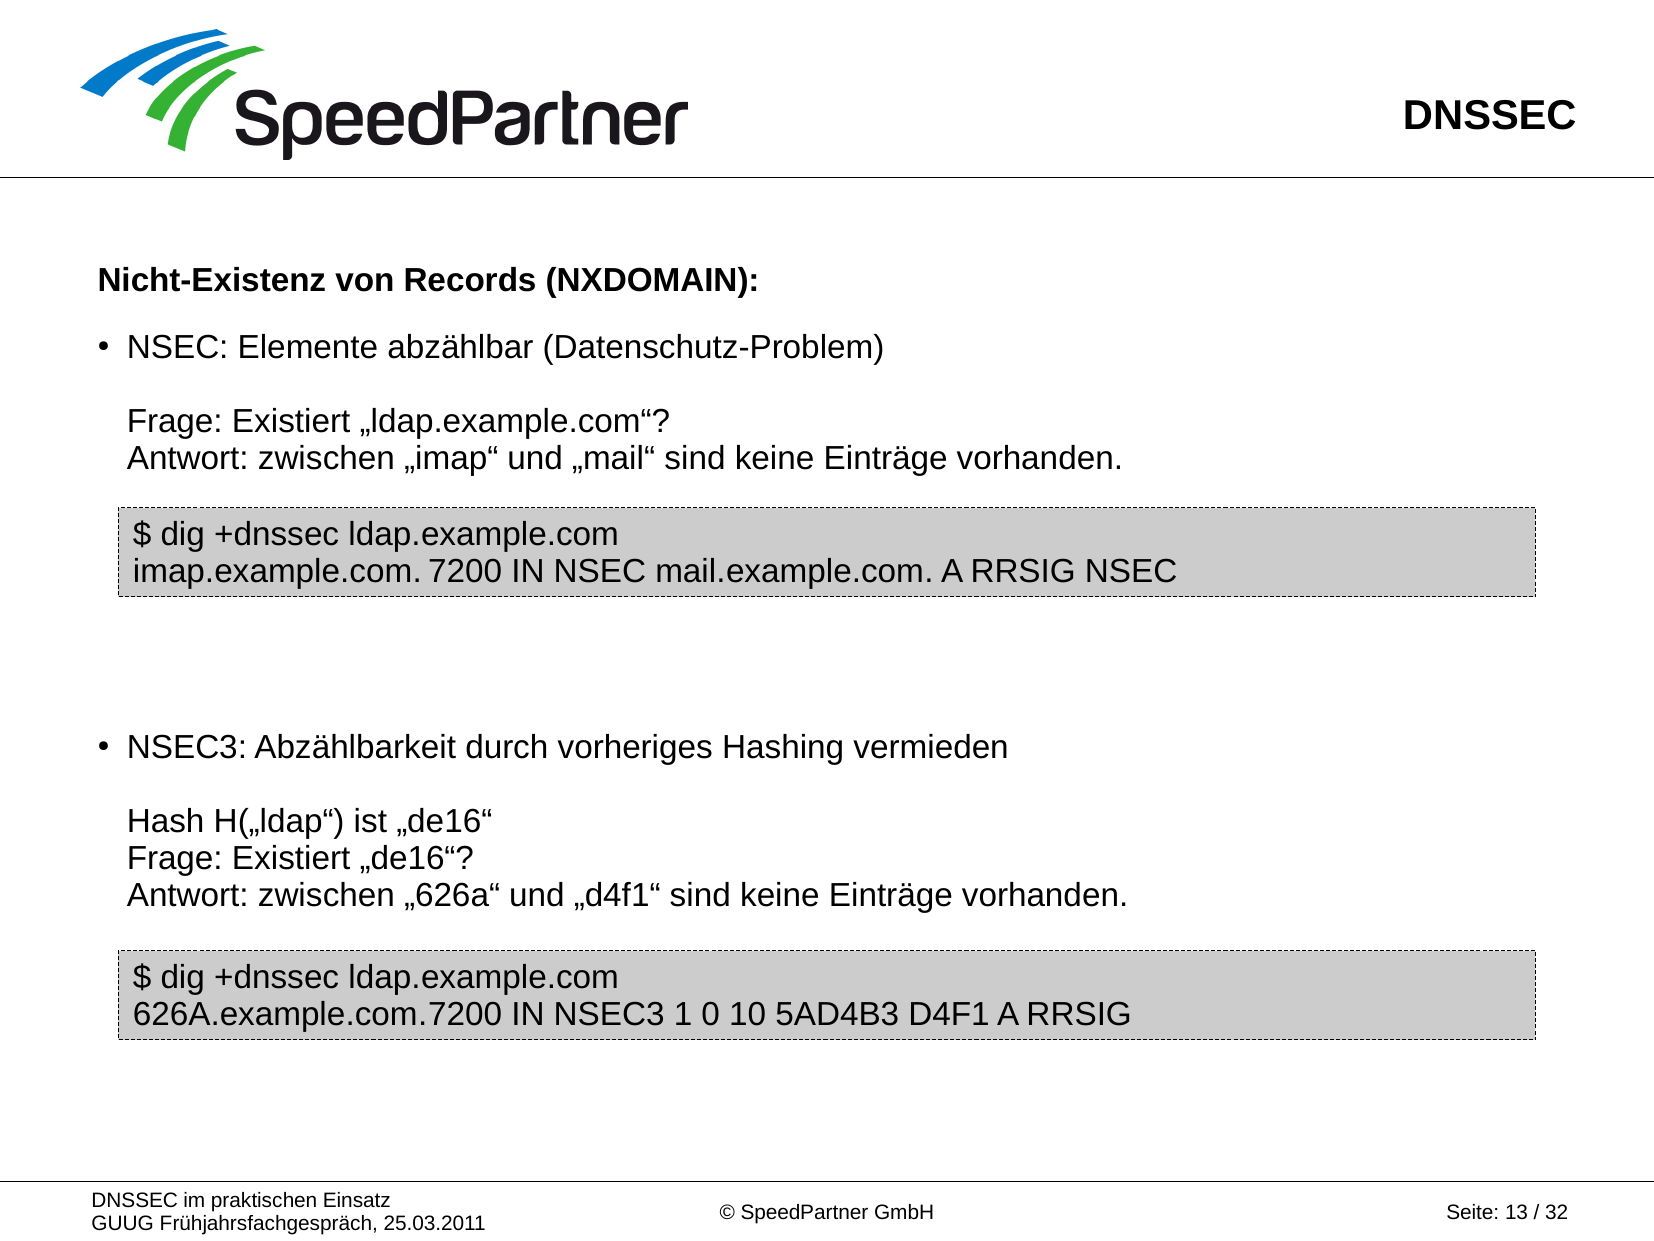

# DNSSEC
Nicht-Existenz von Records (NXDOMAIN):
NSEC: Elemente abzählbar (Datenschutz-Problem)
Frage: Existiert „ldap.example.com“?
Antwort: zwischen „imap“ und „mail“ sind keine Einträge vorhanden.
NSEC3: Abzählbarkeit durch vorheriges Hashing vermieden
Hash H(„ldap“) ist „de16“
Frage: Existiert „de16“?
Antwort: zwischen „626a“ und „d4f1“ sind keine Einträge vorhanden.
$ dig +dnssec ldap.example.com
imap.example.com.	7200 IN NSEC mail.example.com. A RRSIG NSEC
$ dig +dnssec ldap.example.com
626A.example.com.	7200 IN NSEC3 1 0 10 5AD4B3 D4F1 A RRSIG